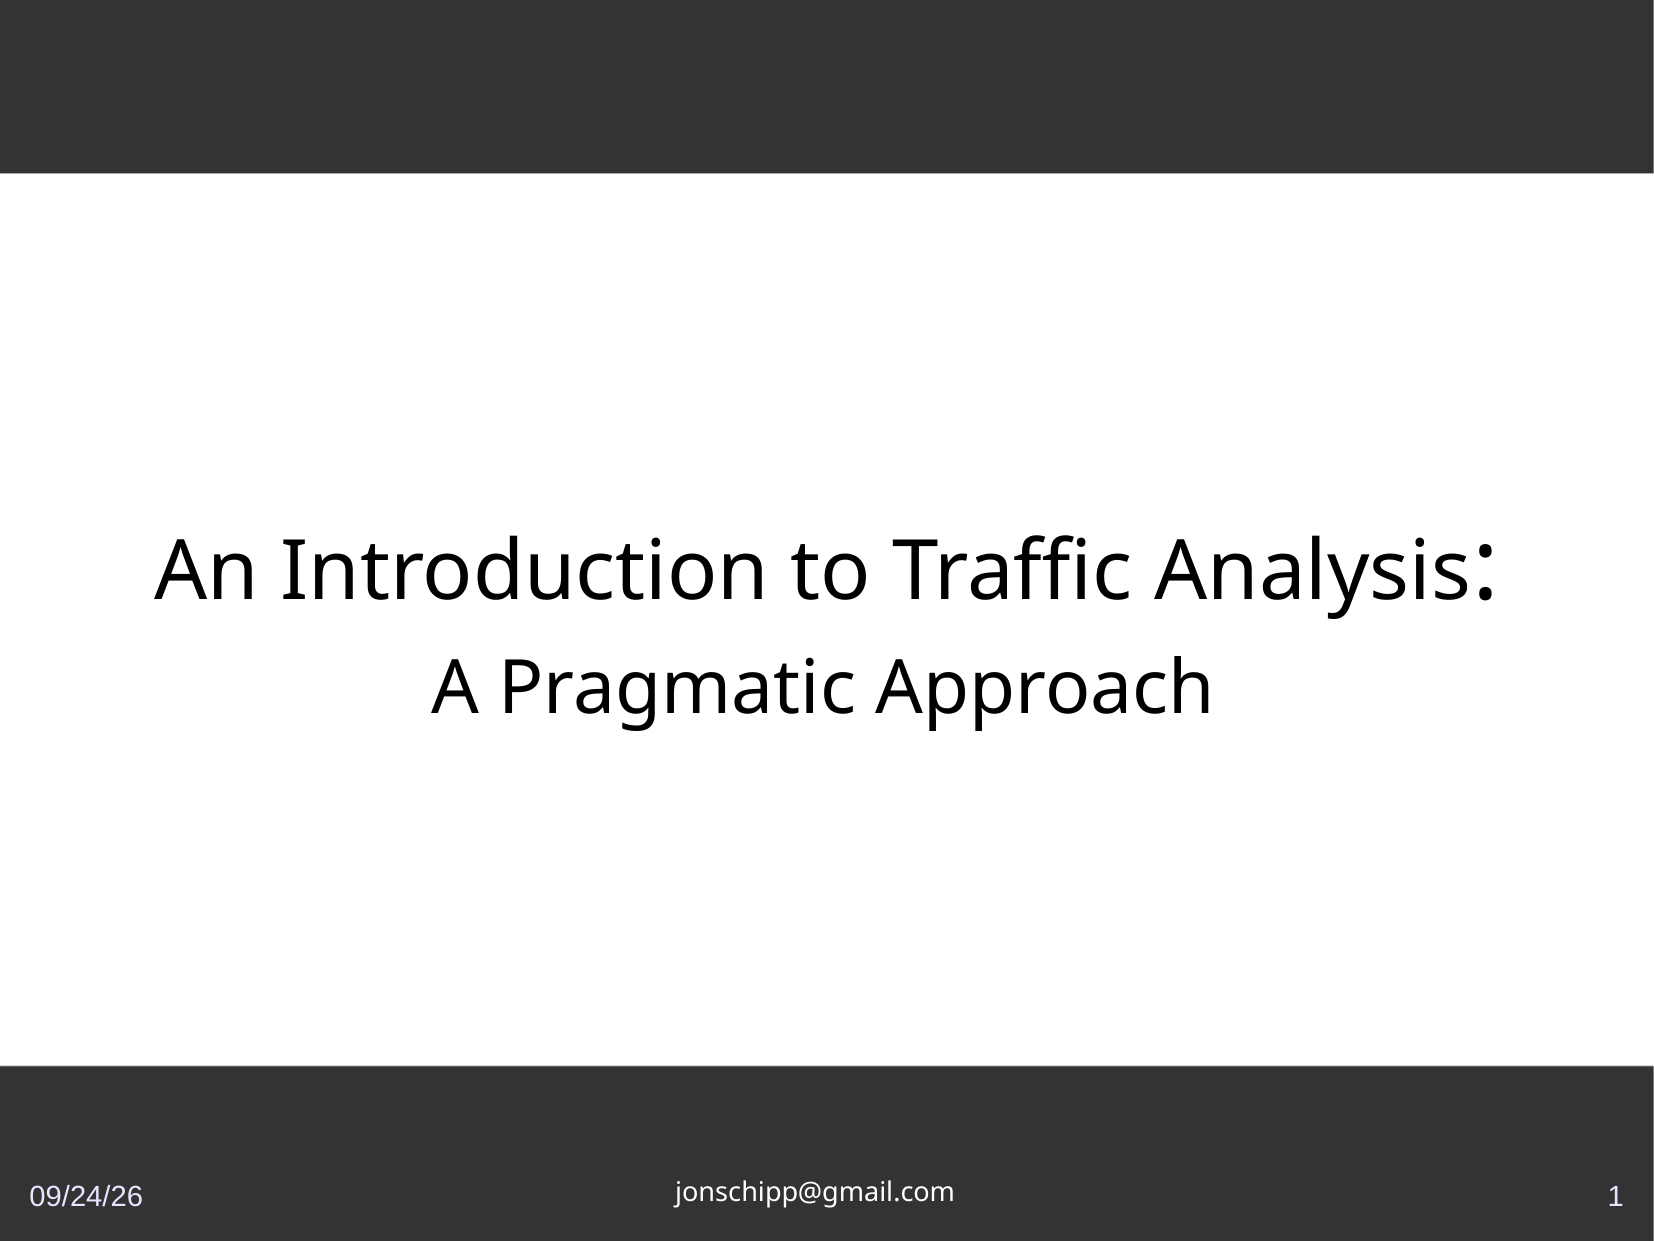

# An Introduction to Traffic Analysis: A Pragmatic Approach
jonschipp@gmail.com